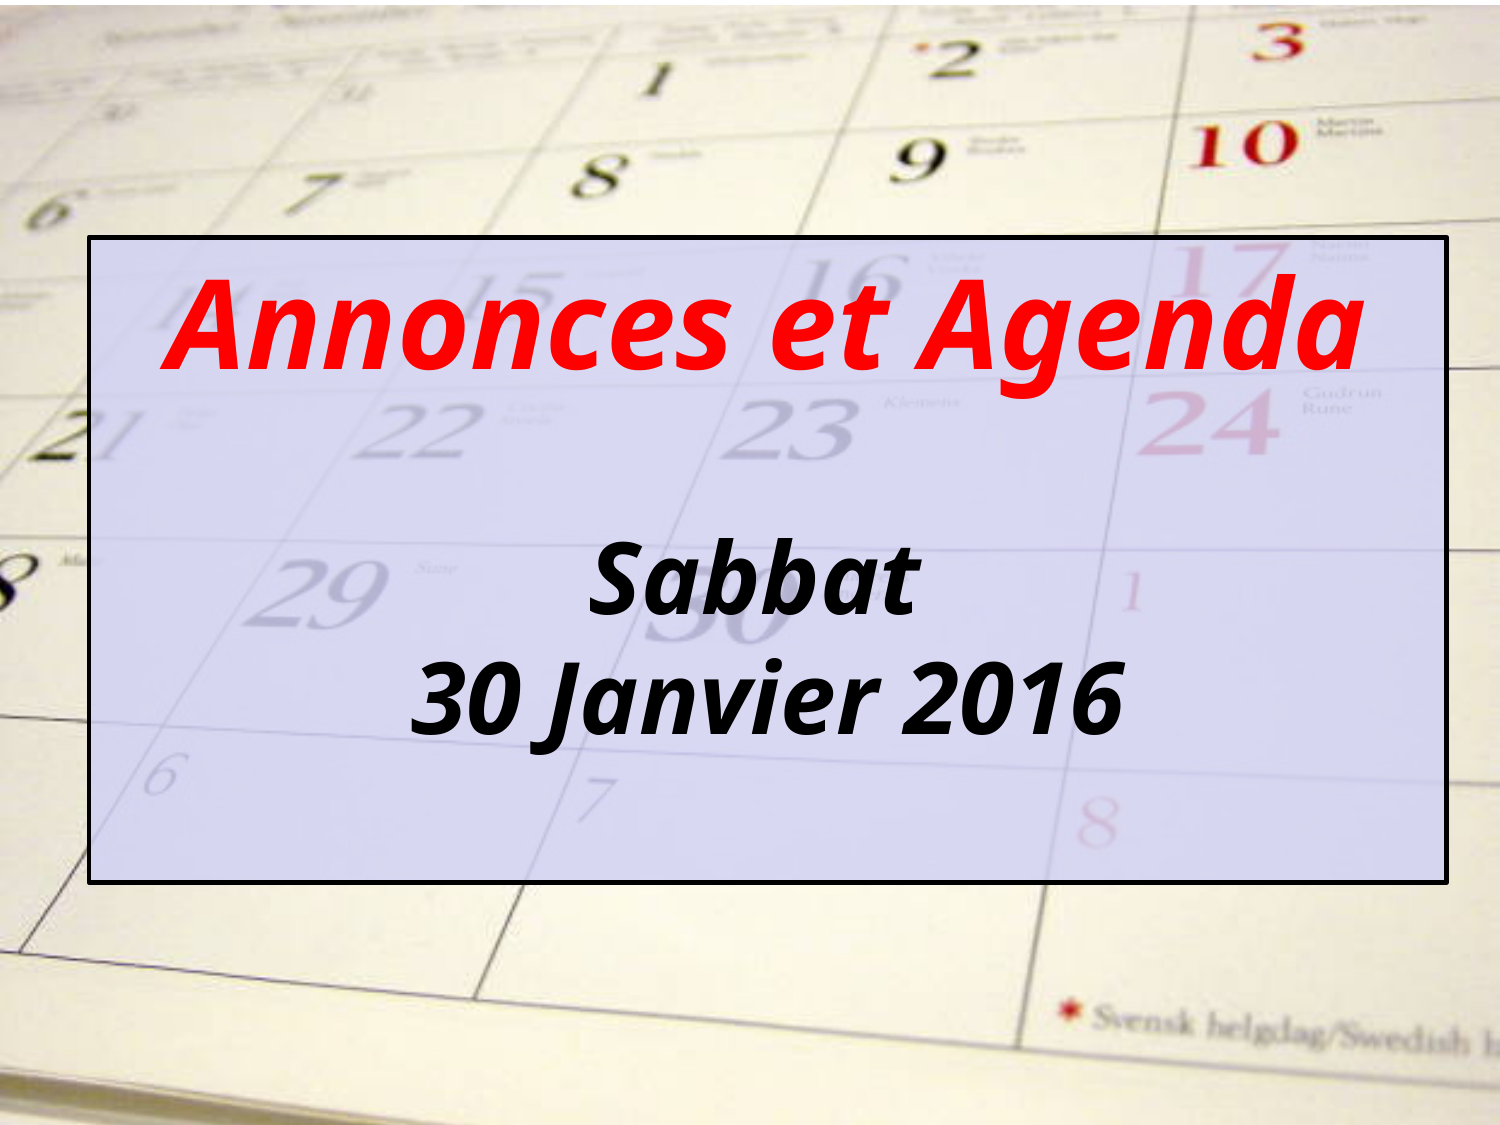

Annonces et Agenda
Sabbat
30 Janvier 2016